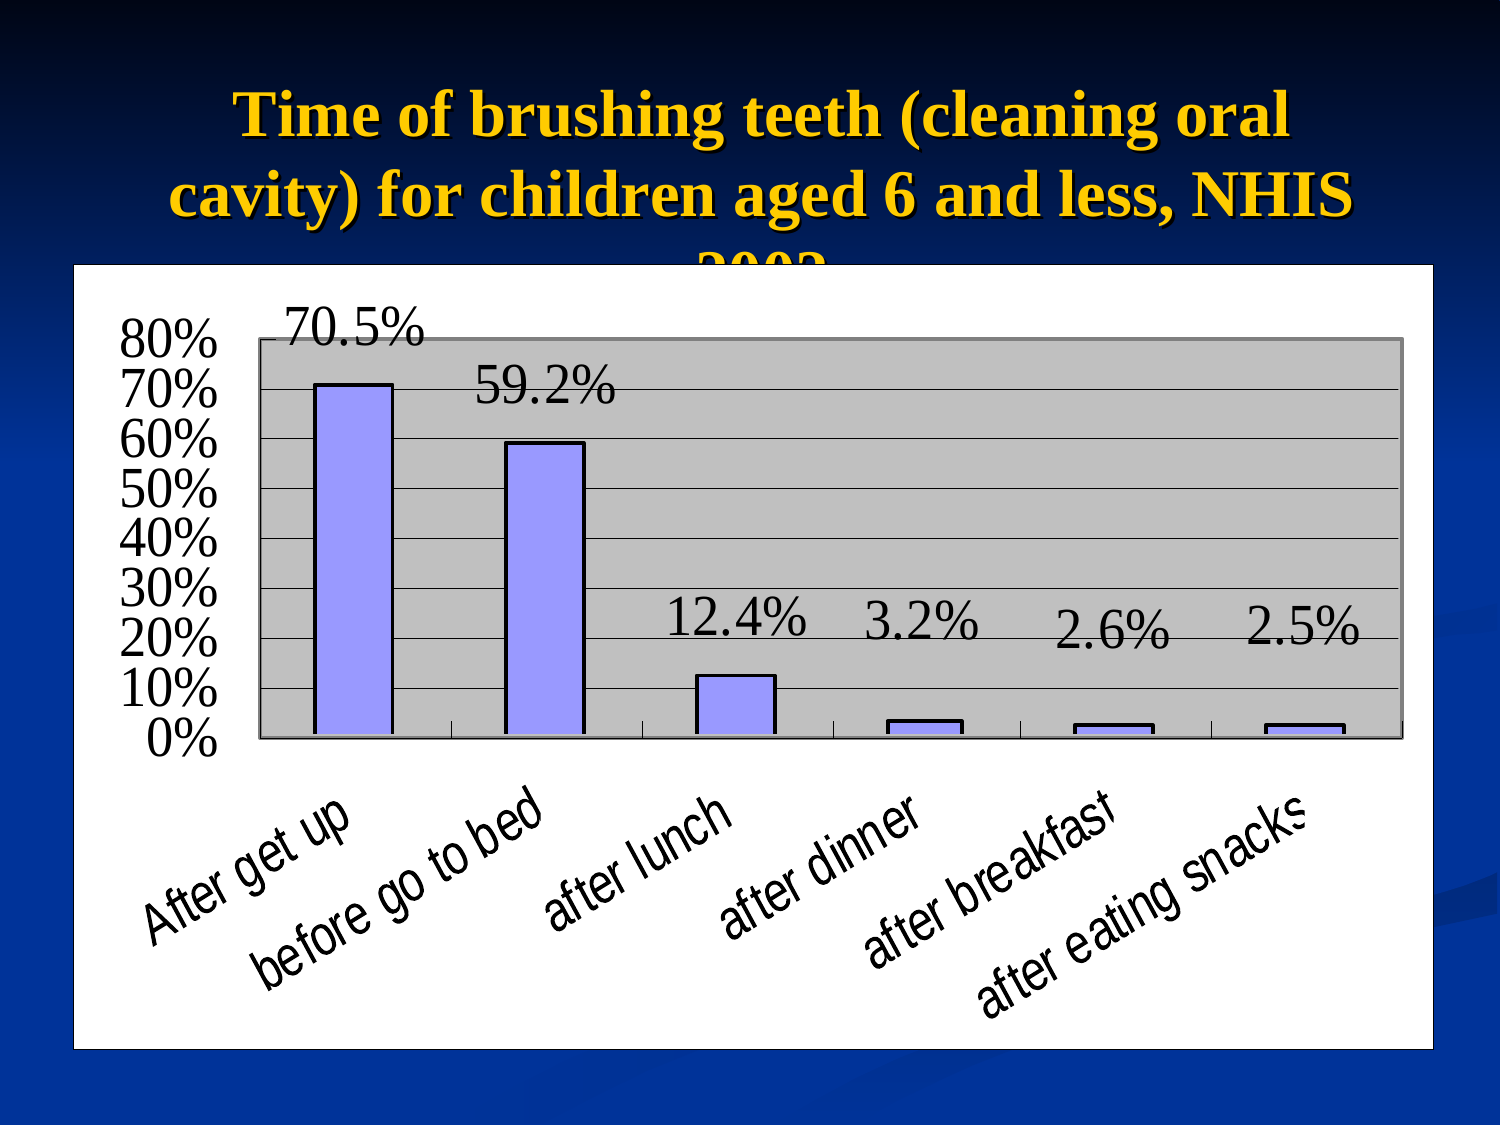

# Time of brushing teeth (cleaning oral cavity) for children aged 6 and less, NHIS 2002